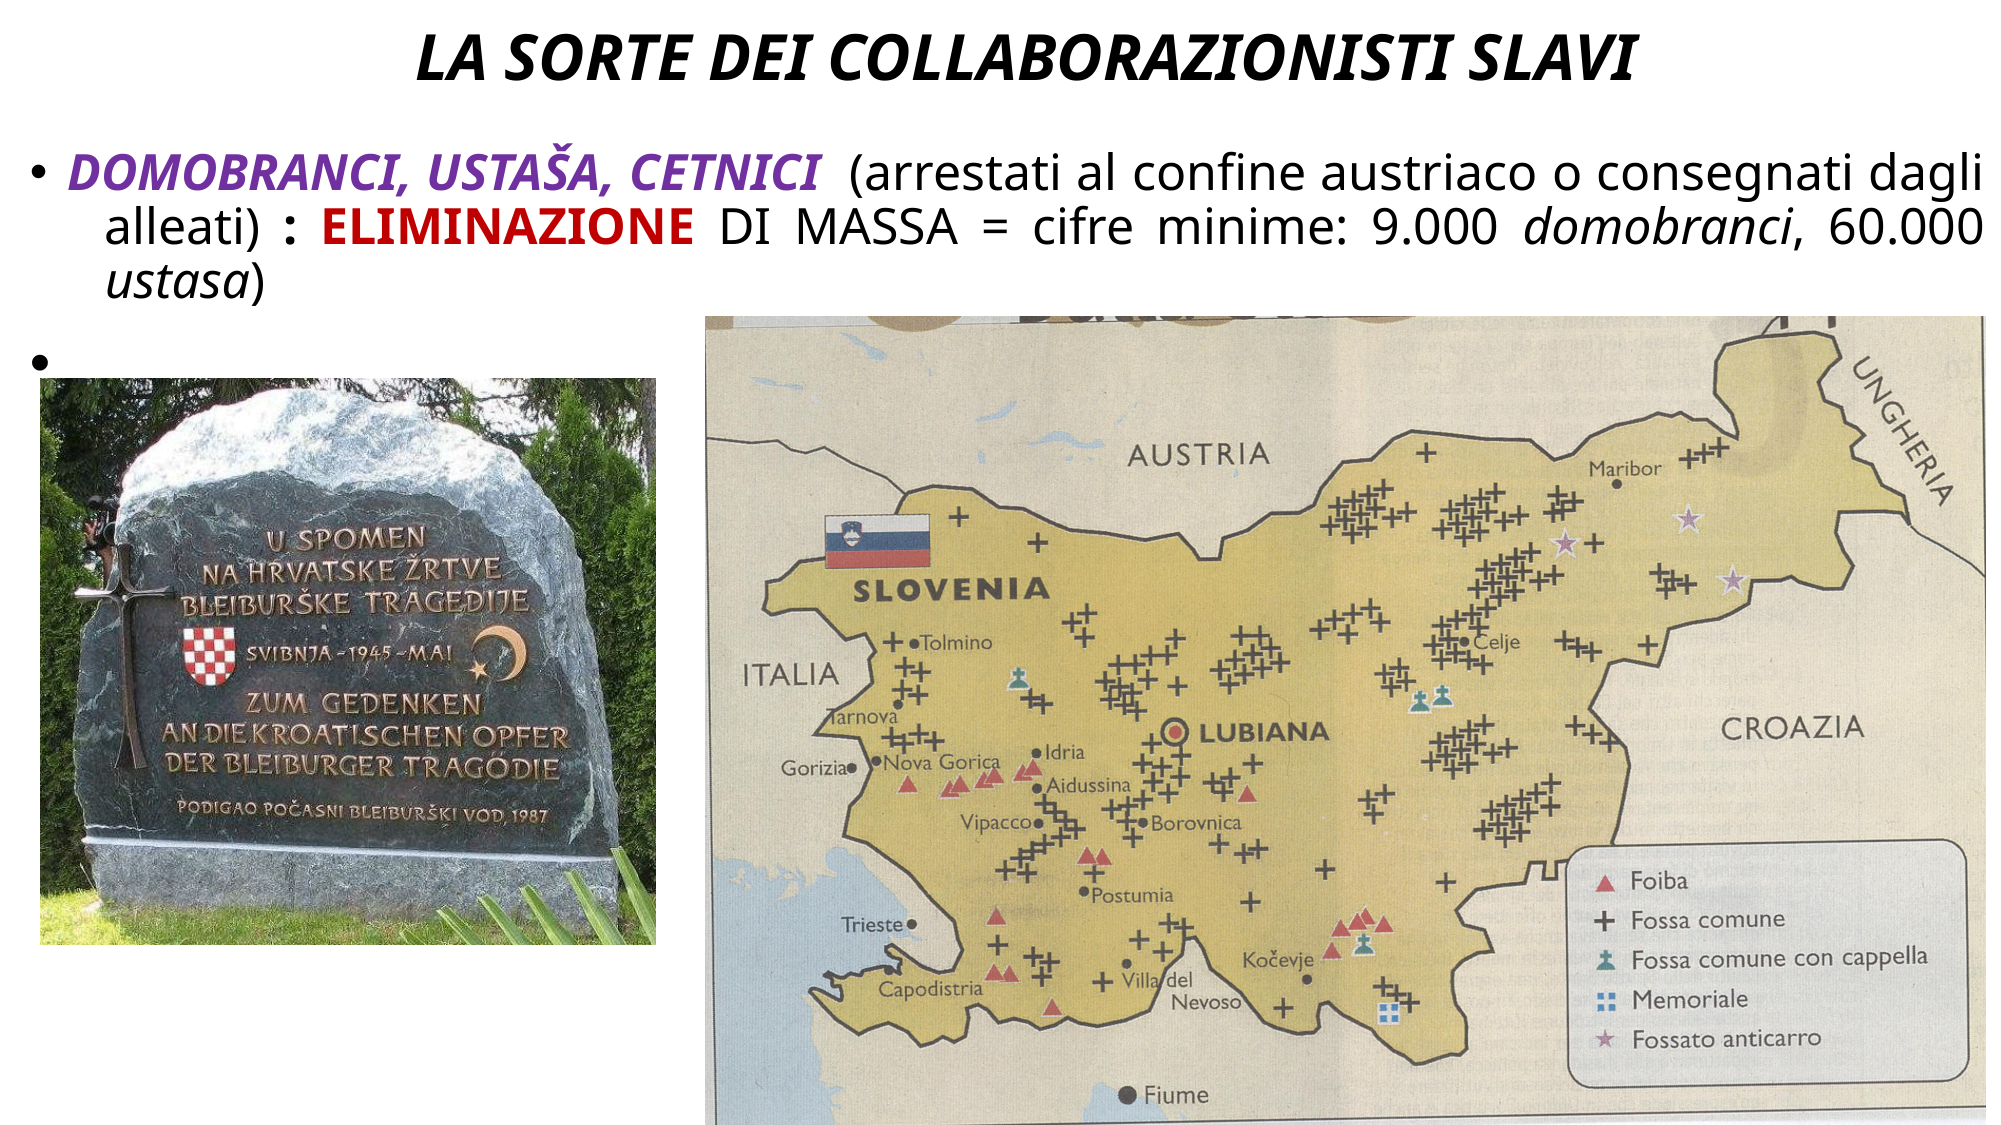

# LA SORTE DEI COLLABORAZIONISTI SLAVI
DOMOBRANCI, USTAŠA, CETNICI (arrestati al confine austriaco o consegnati dagli alleati) : ELIMINAZIONE DI MASSA = cifre minime: 9.000 domobranci, 60.000 ustasa)